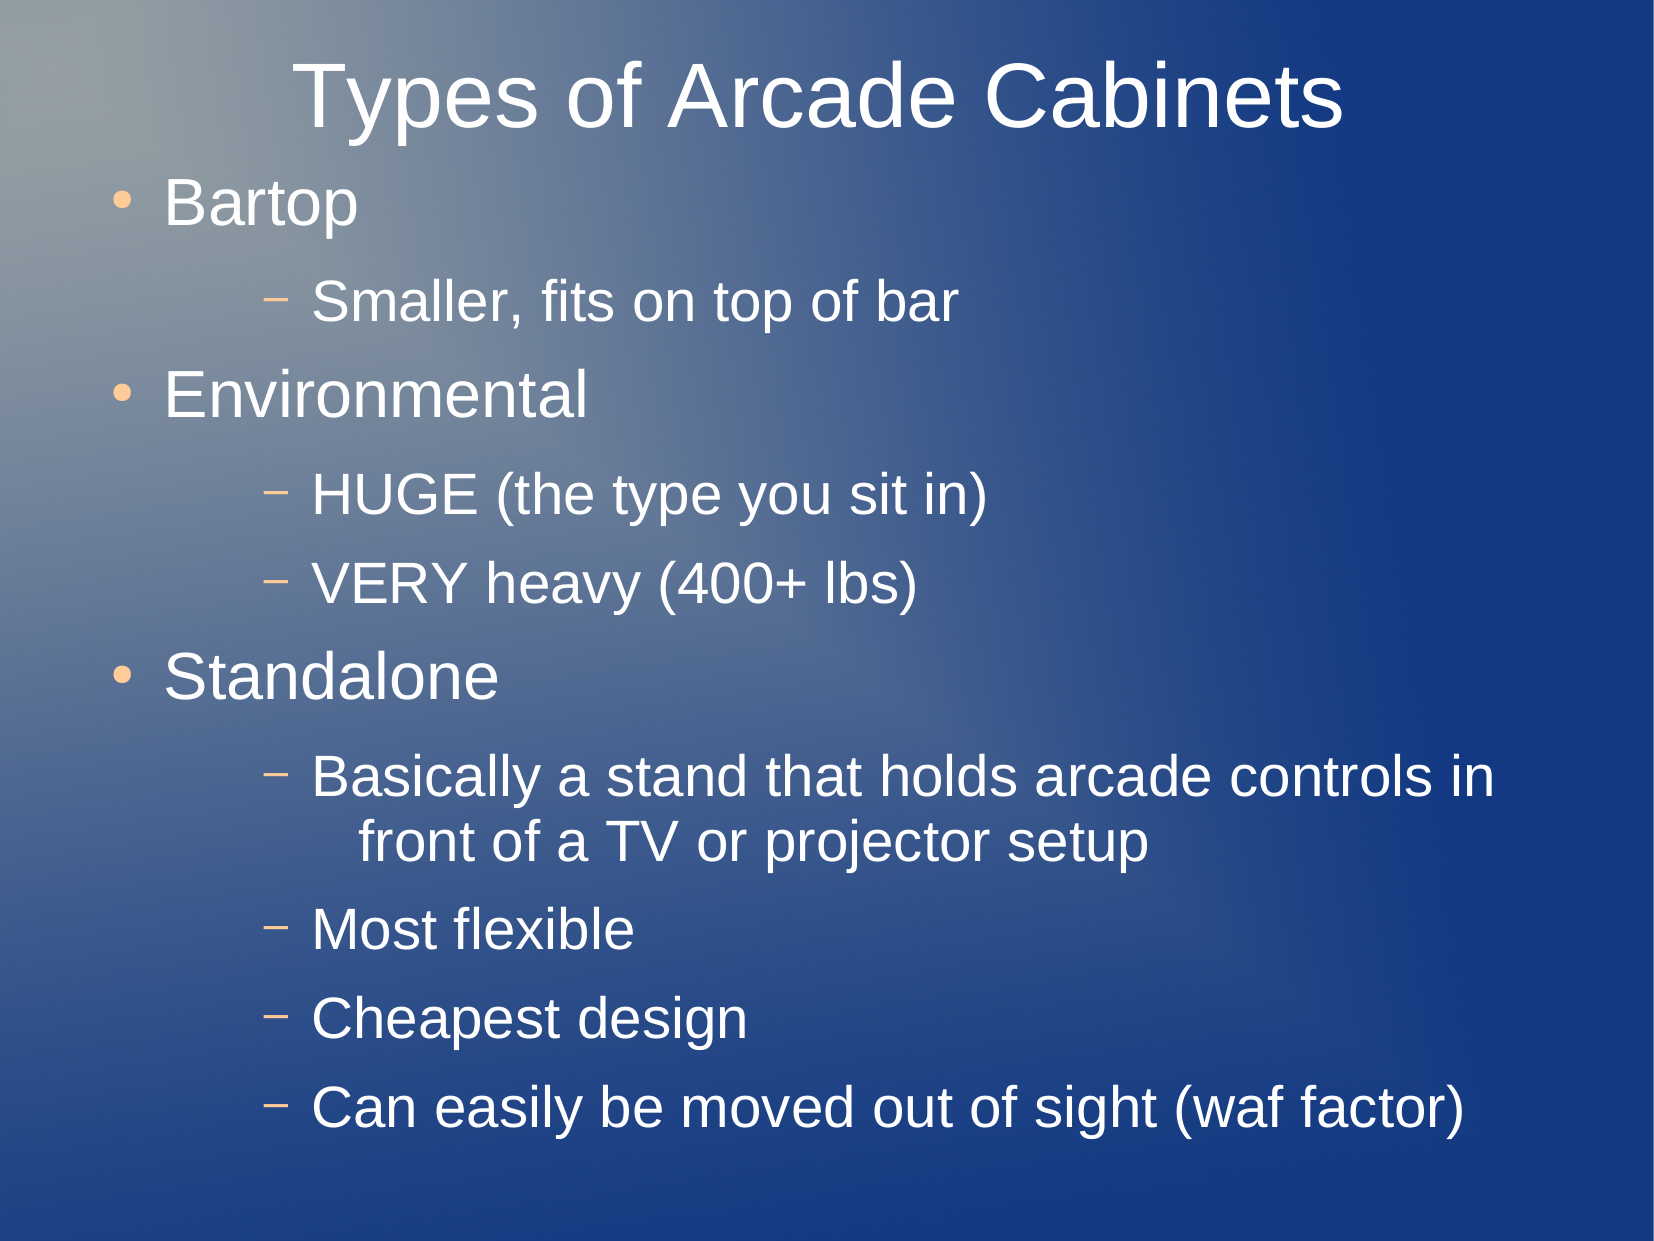

# Types of Arcade Cabinets
Bartop
Smaller, fits on top of bar
Environmental
HUGE (the type you sit in)
VERY heavy (400+ lbs)
Standalone
Basically a stand that holds arcade controls in front of a TV or projector setup
Most flexible
Cheapest design
Can easily be moved out of sight (waf factor)